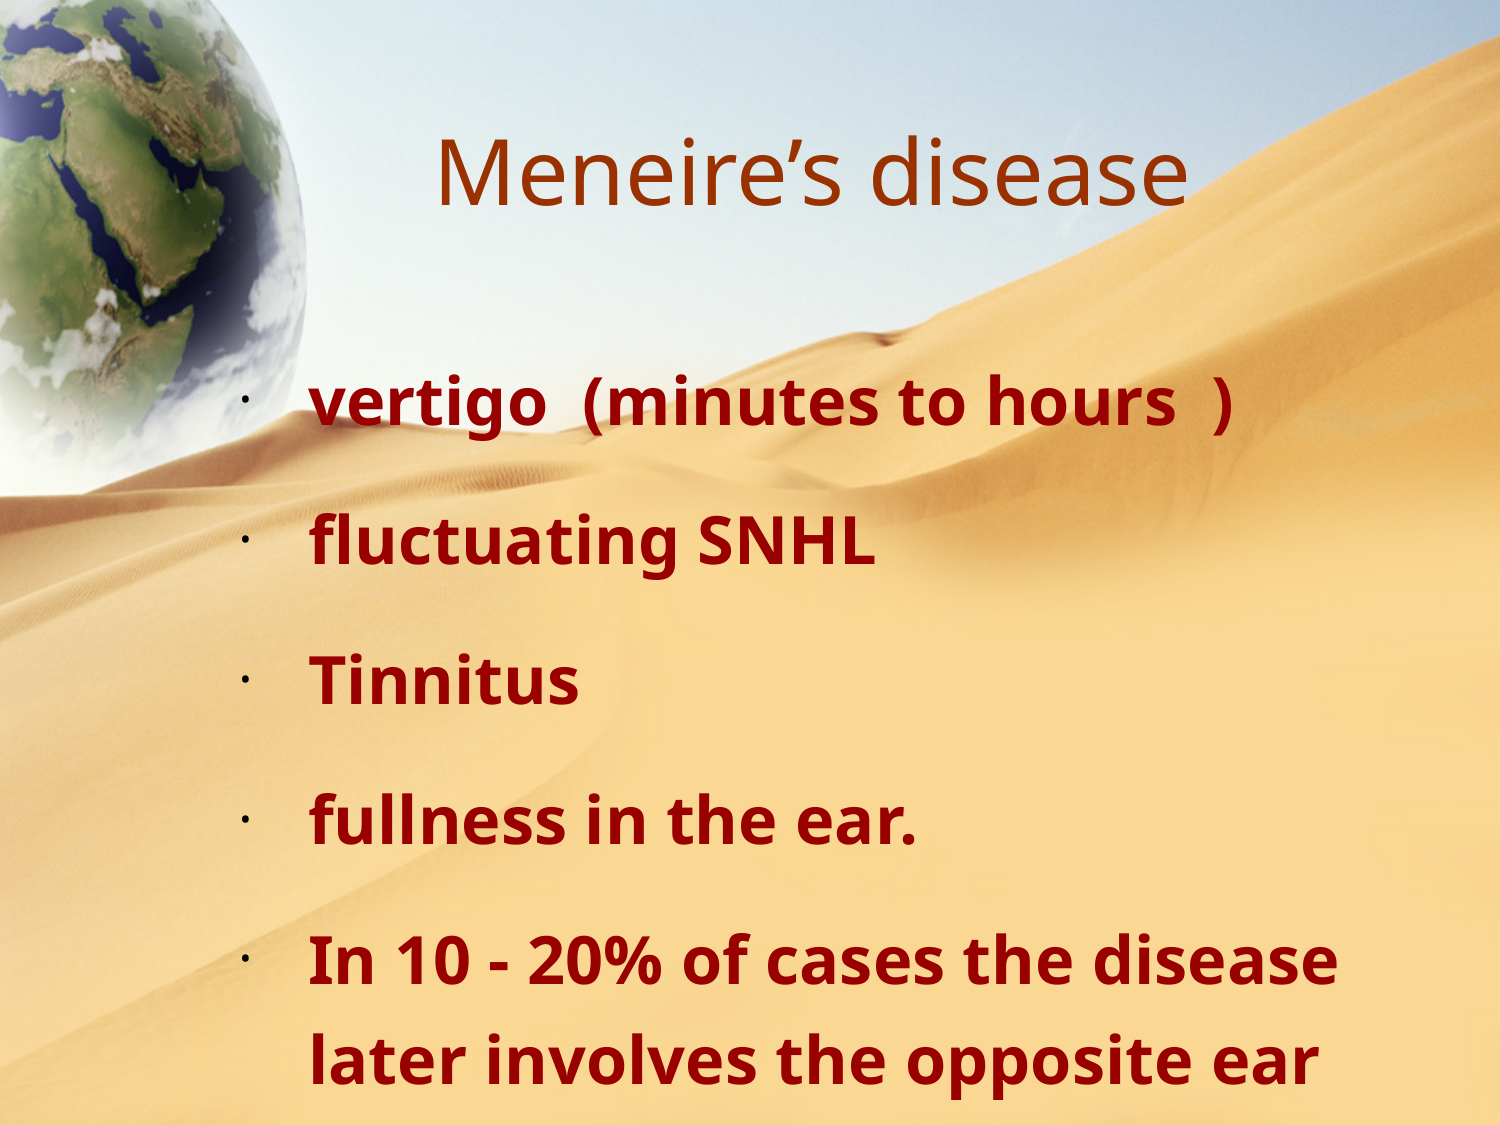

Meneire’s disease
vertigo (minutes to hours )
fluctuating SNHL
Tinnitus
fullness in the ear.
In 10 - 20% of cases the disease later involves the opposite ear